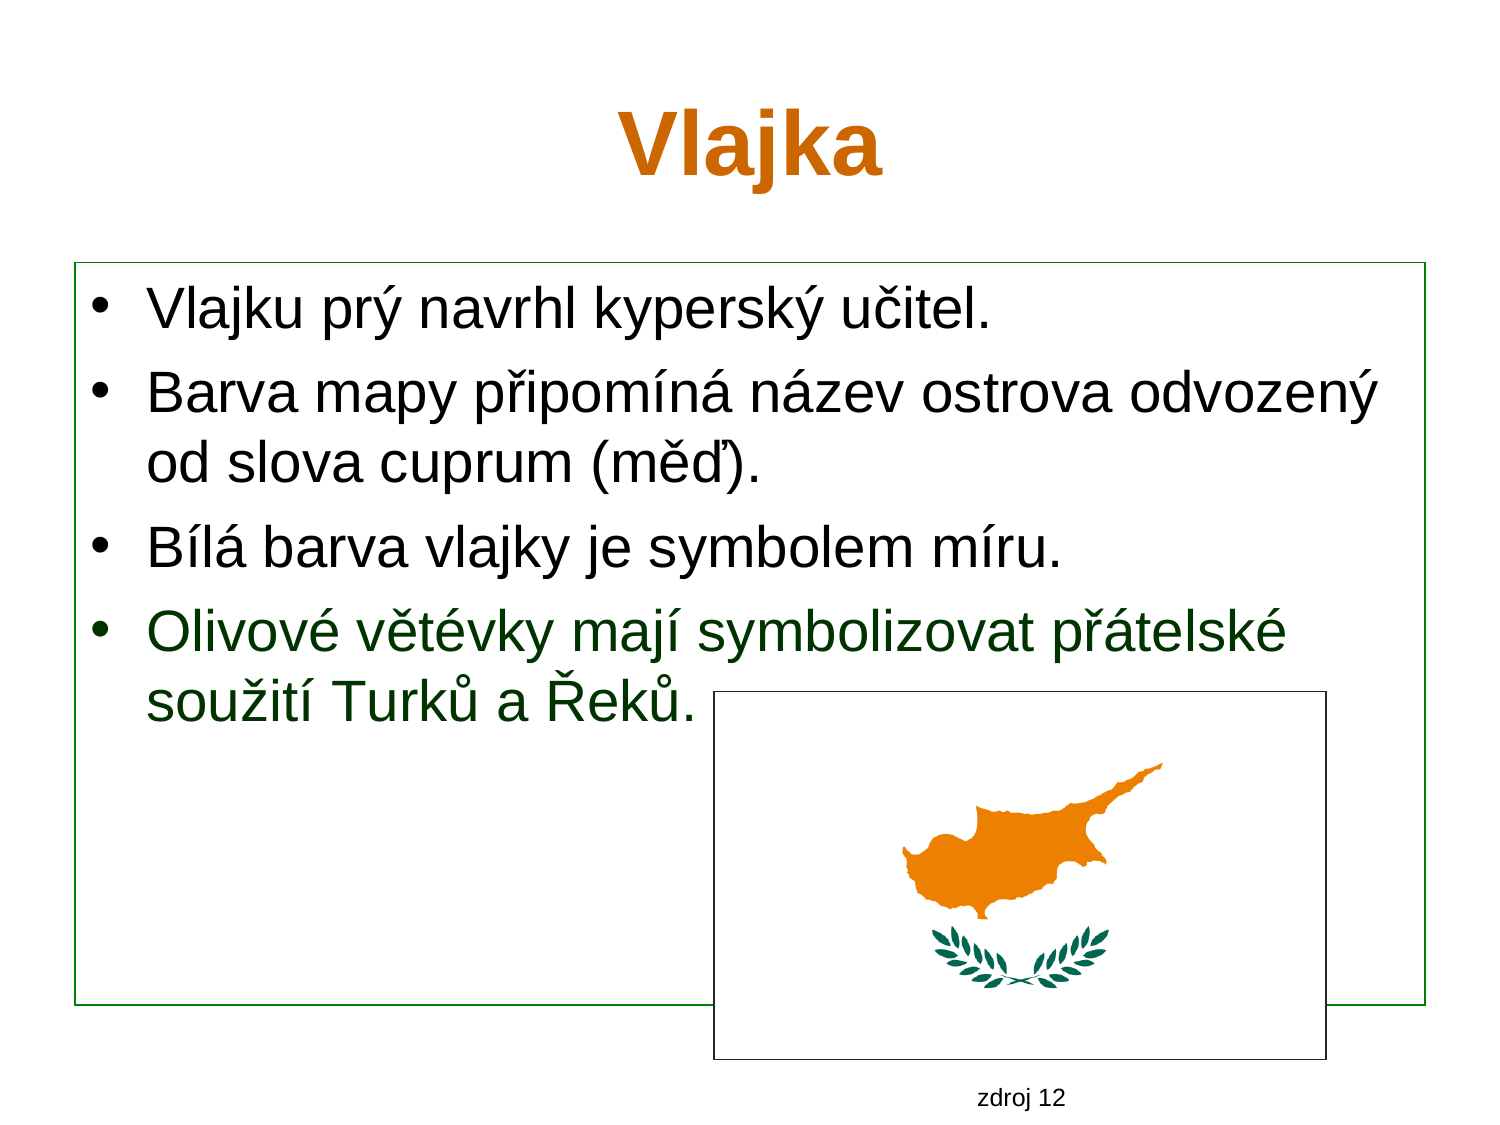

# Vlajka
Vlajku prý navrhl kyperský učitel.
Barva mapy připomíná název ostrova odvozený od slova cuprum (měď).
Bílá barva vlajky je symbolem míru.
Olivové větévky mají symbolizovat přátelské soužití Turků a Řeků.
zdroj 12